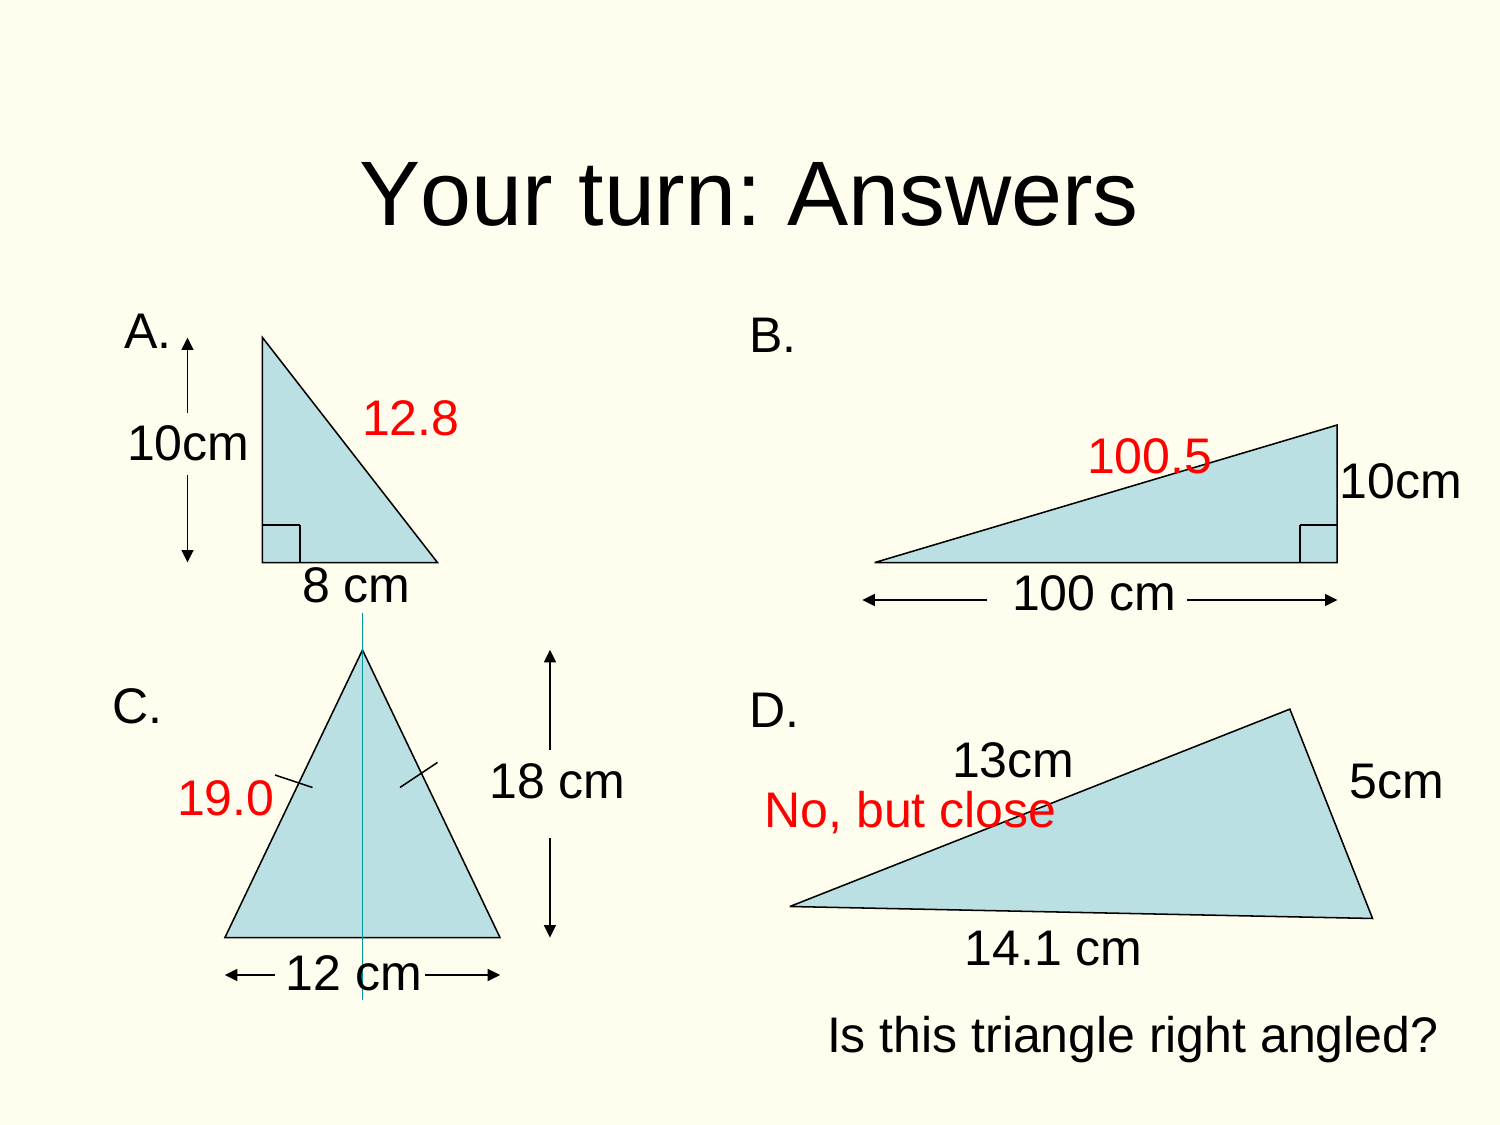

# Your turn: Answers
A.
B.
12.8
10cm
100.5
10cm
8 cm
100 cm
C.
D.
13cm
18 cm
5cm
19.0
No, but close
14.1 cm
12 cm
Is this triangle right angled?